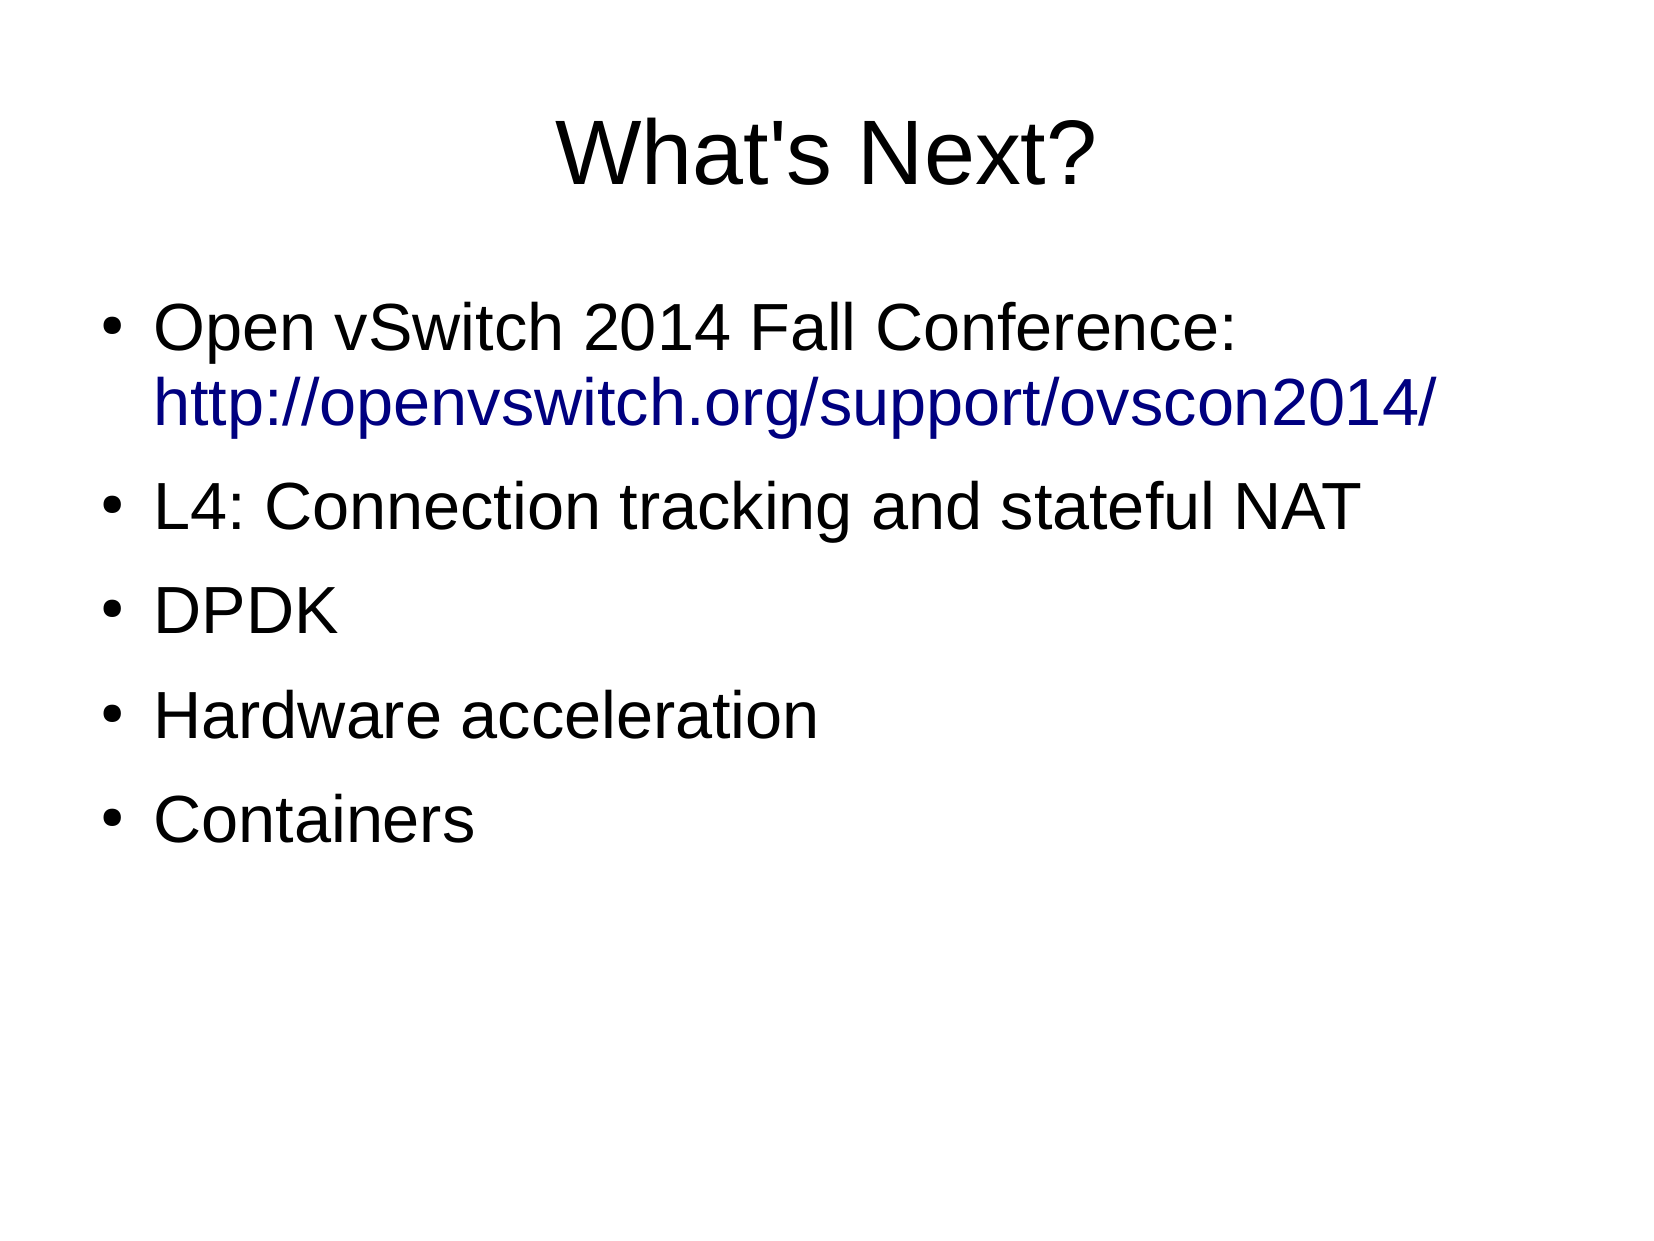

# What's Next?
Open vSwitch 2014 Fall Conference: http://openvswitch.org/support/ovscon2014/
L4: Connection tracking and stateful NAT
DPDK
Hardware acceleration
Containers